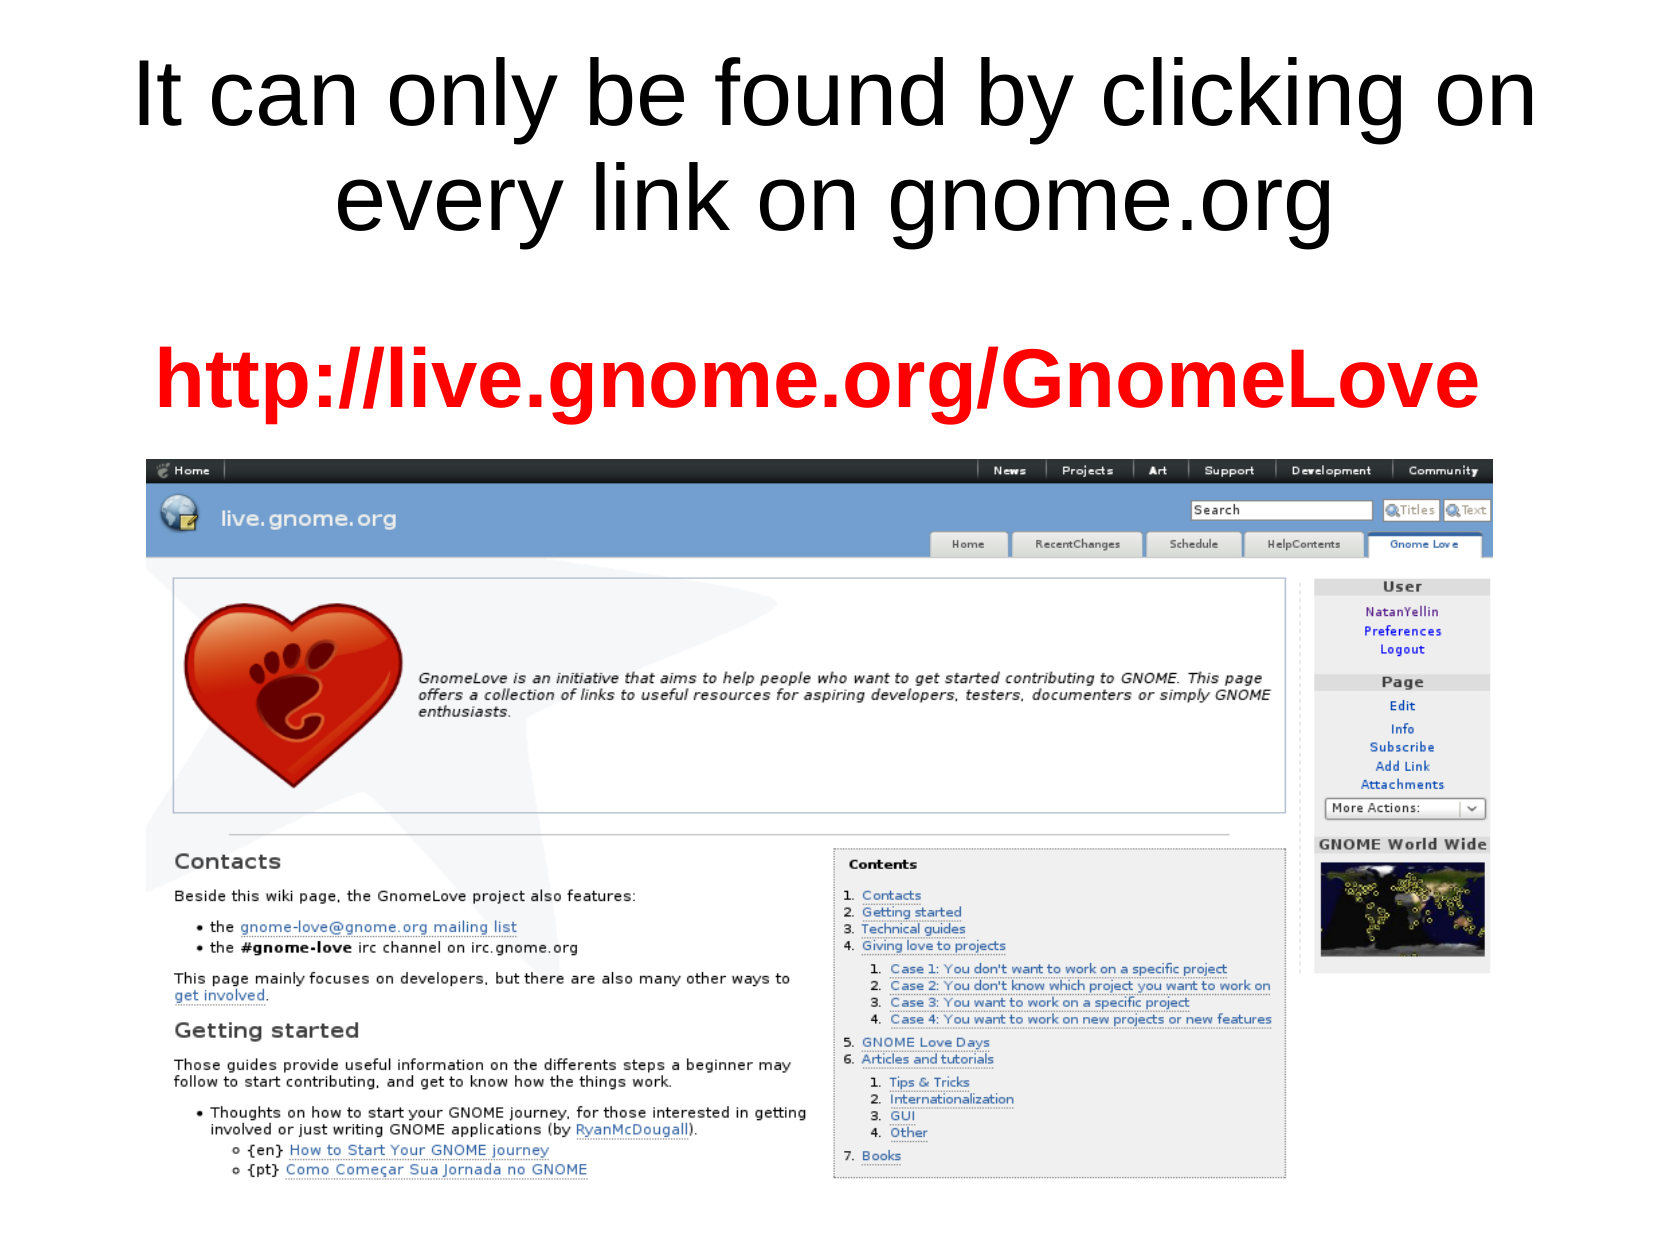

It can only be found by clicking on
every link on gnome.org
http://live.gnome.org/GnomeLove